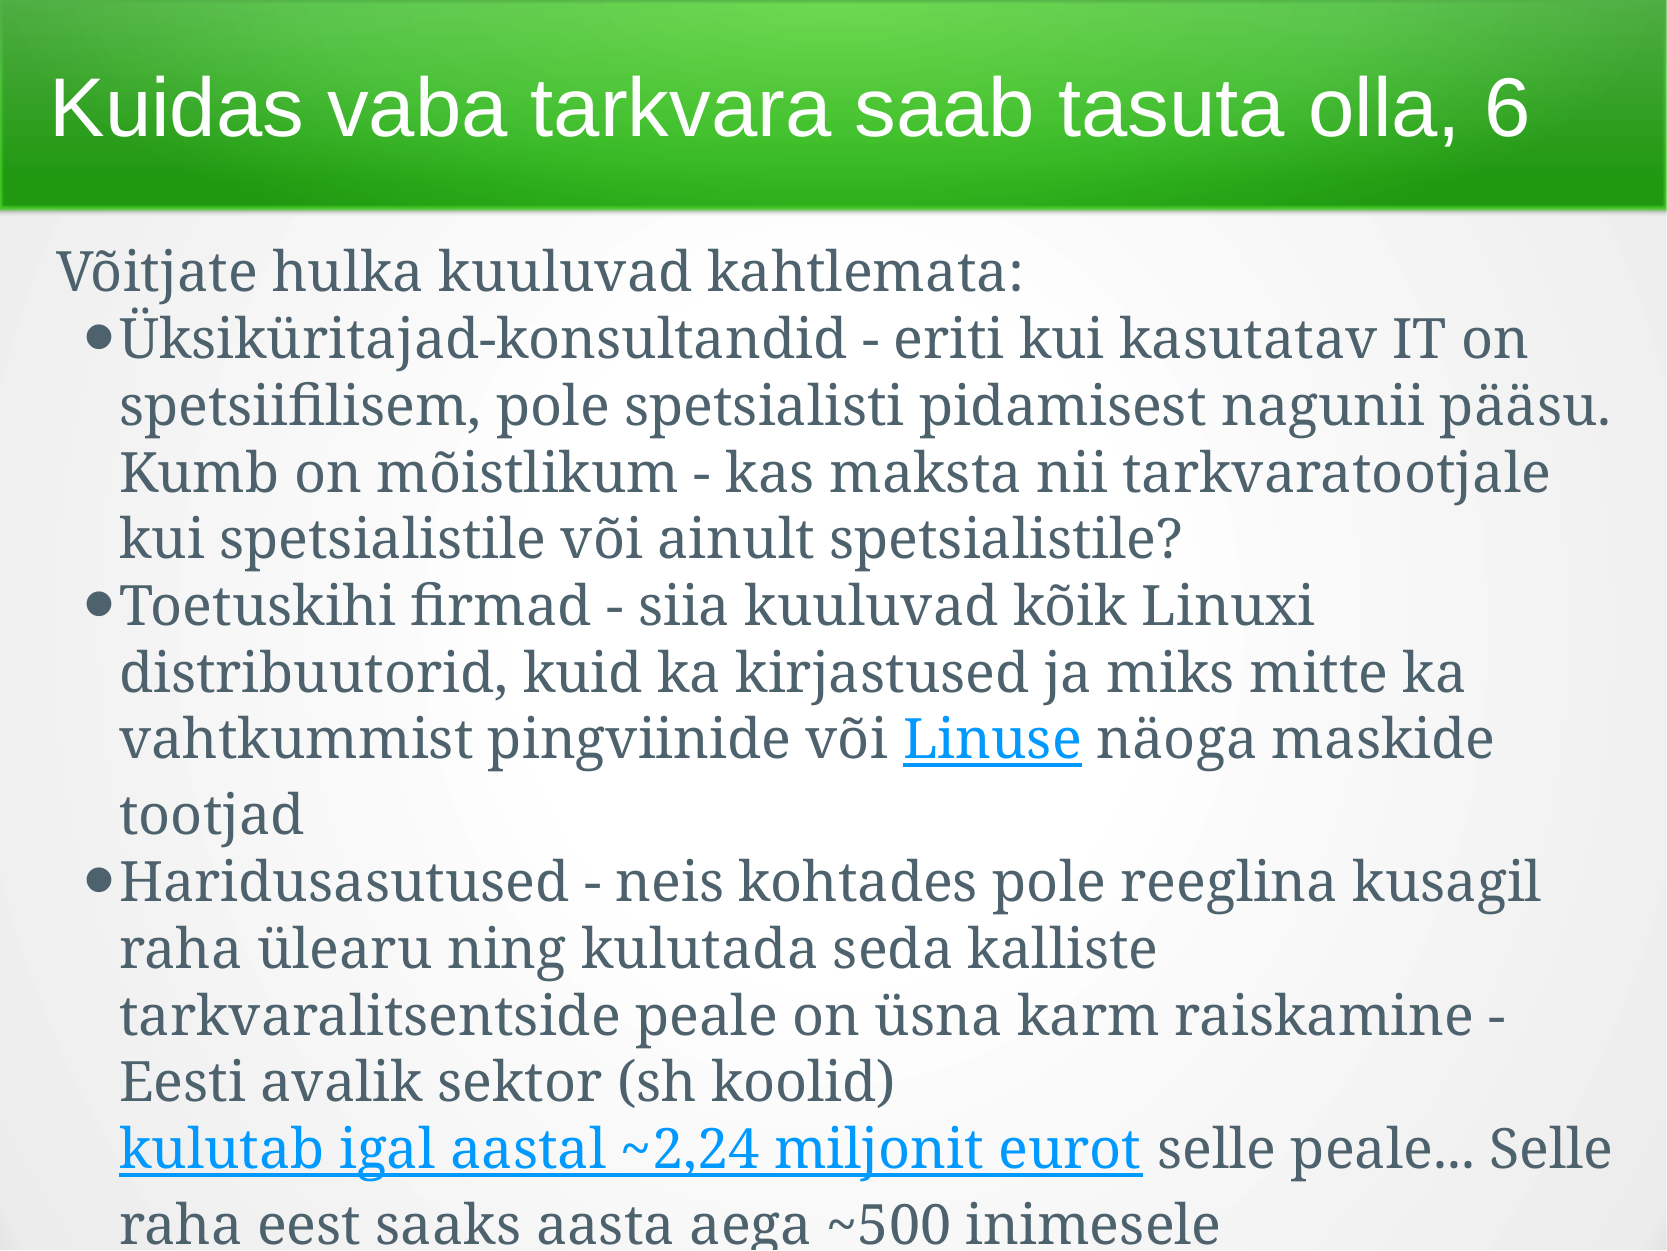

# Kuidas vaba tarkvara saab tasuta olla, 6
Võitjate hulka kuuluvad kahtlemata:
Üksiküritajad-konsultandid - eriti kui kasutatav IT on spetsiifilisem, pole spetsialisti pidamisest nagunii pääsu. Kumb on mõistlikum - kas maksta nii tarkvaratootjale kui spetsialistile või ainult spetsialistile?
Toetuskihi firmad - siia kuuluvad kõik Linuxi distribuutorid, kuid ka kirjastused ja miks mitte ka vahtkummist pingviinide või Linuse näoga maskide tootjad
Haridusasutused - neis kohtades pole reeglina kusagil raha ülearu ning kulutada seda kalliste tarkvaralitsentside peale on üsna karm raiskamine - Eesti avalik sektor (sh koolid) kulutab igal aastal ~2,24 miljonit eurot selle peale... Selle raha eest saaks aasta aega ~500 inimesele miinimumpalka maksta (2011.a põhjal)